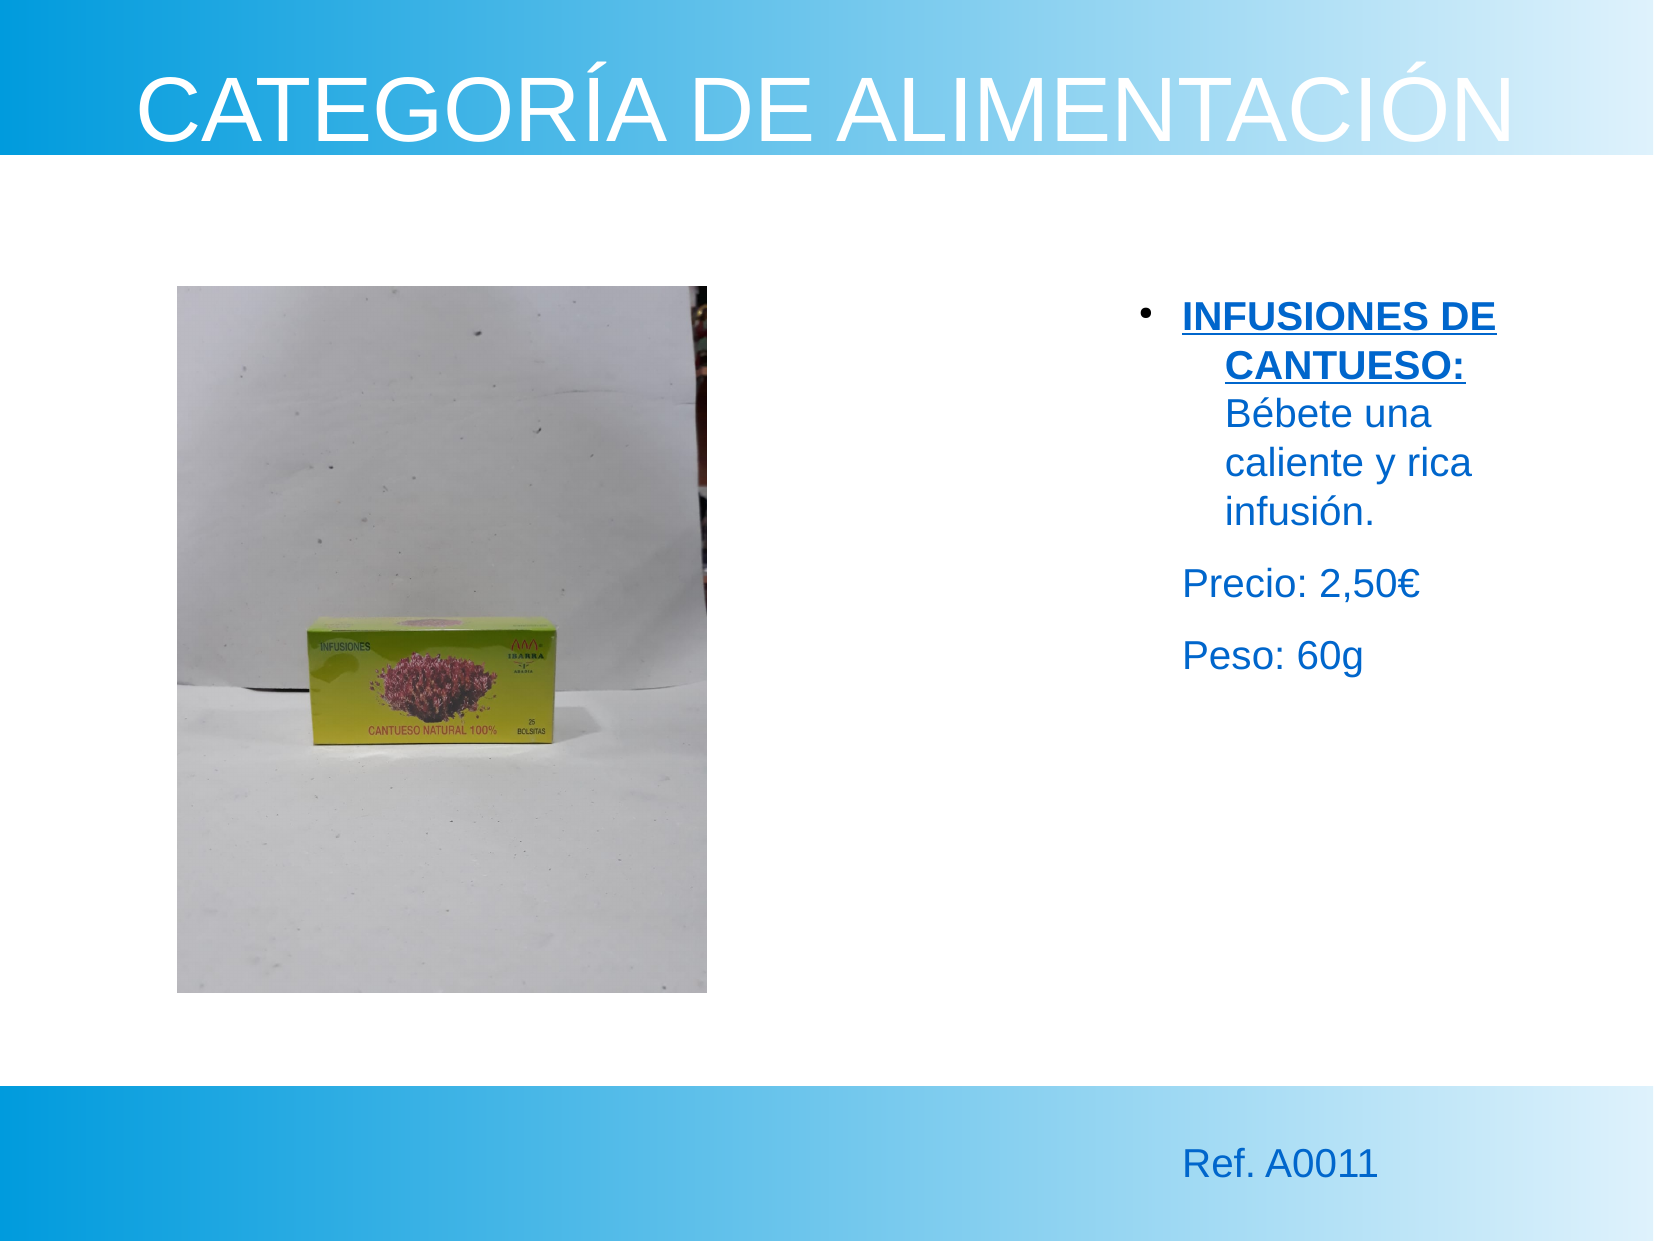

# CATEGORÍA DE ALIMENTACIÓN
INFUSIONES DE CANTUESO: Bébete una caliente y rica infusión.
Precio: 2,50€
Peso: 60g
Ref. A0011